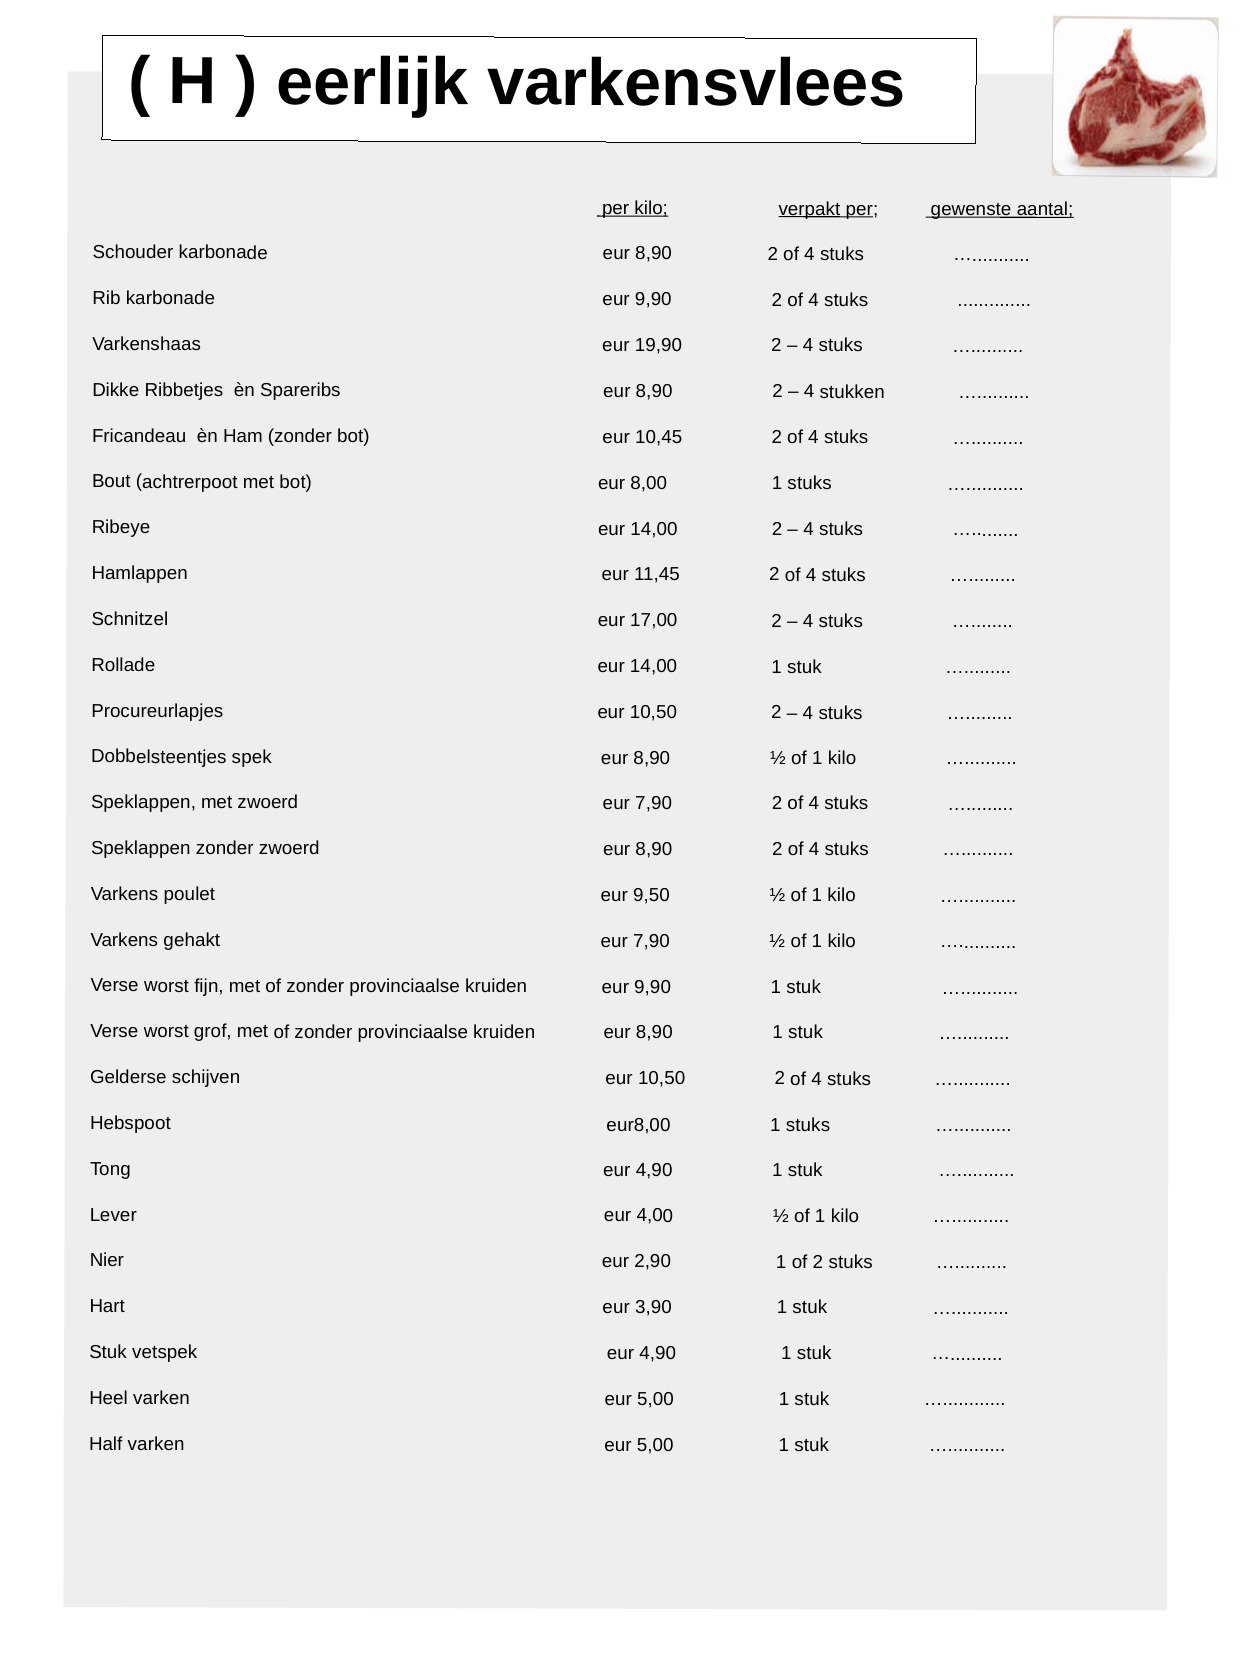

( H ) eerlijk varkensvlees
 per kilo; verpakt per; gewenste aantal;
 Schouder karbonade 	 eur 8,90		 2 of 4 stuks …...........
 Rib karbonade 		 eur 9,90 2 of 4 stuks ..............
 Varkenshaas 		 eur 19,90 2 – 4 stuks …..........
 Dikke Ribbetjes èn Spareribs 			 eur 8,90 2 – 4 stukken …..........
 Fricandeau èn Ham (zonder bot) 		 eur 10,45 2 of 4 stuks …..........
 Bout (achtrerpoot met bot)				eur 8,00		 1 stuks …...........
 Ribeye							eur 14,00 	 2 – 4 stuks ….........
 Hamlappen 		 eur 11,45 2 of 4 stuks ….........
 Schnitzel						eur 17,00	 2 – 4 stuks …........
 Rollade						eur 14,00	 1 stuk 	 ….........
 Procureurlapjes						eur 10,50 	 2 – 4 stuks ….........
 Dobbelsteentjes spek 	 eur 8,90 ½ of 1 kilo …..........
 Speklappen, met zwoerd eur 7,90 2 of 4 stuks ….........
 Speklappen zonder zwoerd eur 8,90 2 of 4 stuks …..........
 Varkens poulet 		 eur 9,50 ½ of 1 kilo …...........
 Varkens gehakt 		 eur 7,90 ½ of 1 kilo …...........
 Verse worst fijn, met of zonder provinciaalse kruiden 	 eur 9,90 1 stuk …...........
 Verse worst grof, met of zonder provinciaalse kruiden eur 8,90 1 stuk …..........
 Gelderse schijven 	 eur 10,50 2 of 4 stuks …...........
 Hebspoot						 eur8,00 1 stuks …...........
 Tong eur 4,90 1 stuk …...........
 Lever eur 4,00 ½ of 1 kilo …...........
 Nier eur 2,90 1 of 2 stuks …..........
 Hart eur 3,90 1 stuk …...........
 Stuk vetspek eur 4,90 1 stuk …..........
 Heel varken eur 5,00 1 stuk …............
 Half varken eur 5,00 1 stuk …...........